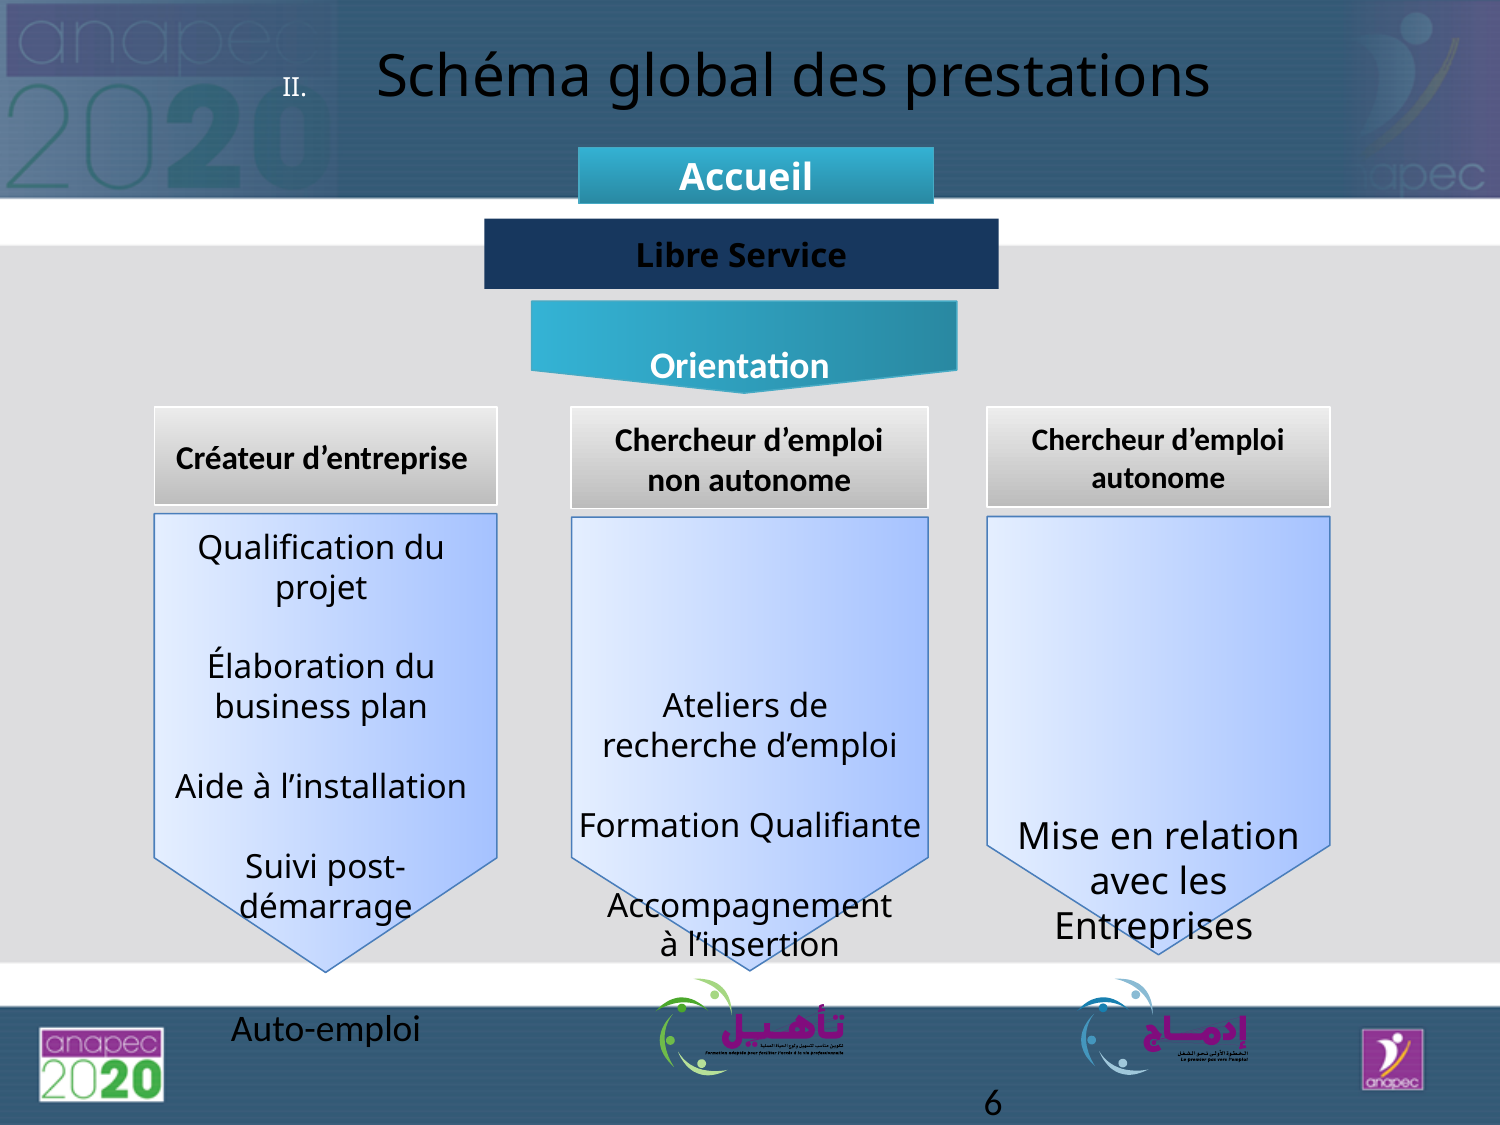

Schéma global des prestations
Orientation
Accueil
Libre Service
Créateur d’entreprise
Chercheur d’emploi
non autonome
Chercheur d’emploi
autonome
Mise en relation
 avec les
Entreprises
Ateliers de
recherche d’emploi
Formation Qualifiante
Accompagnement
à l’insertion
Qualification du
projet
Élaboration du
business plan
Aide à l’installation
Suivi post-
démarrage
Auto-emploi